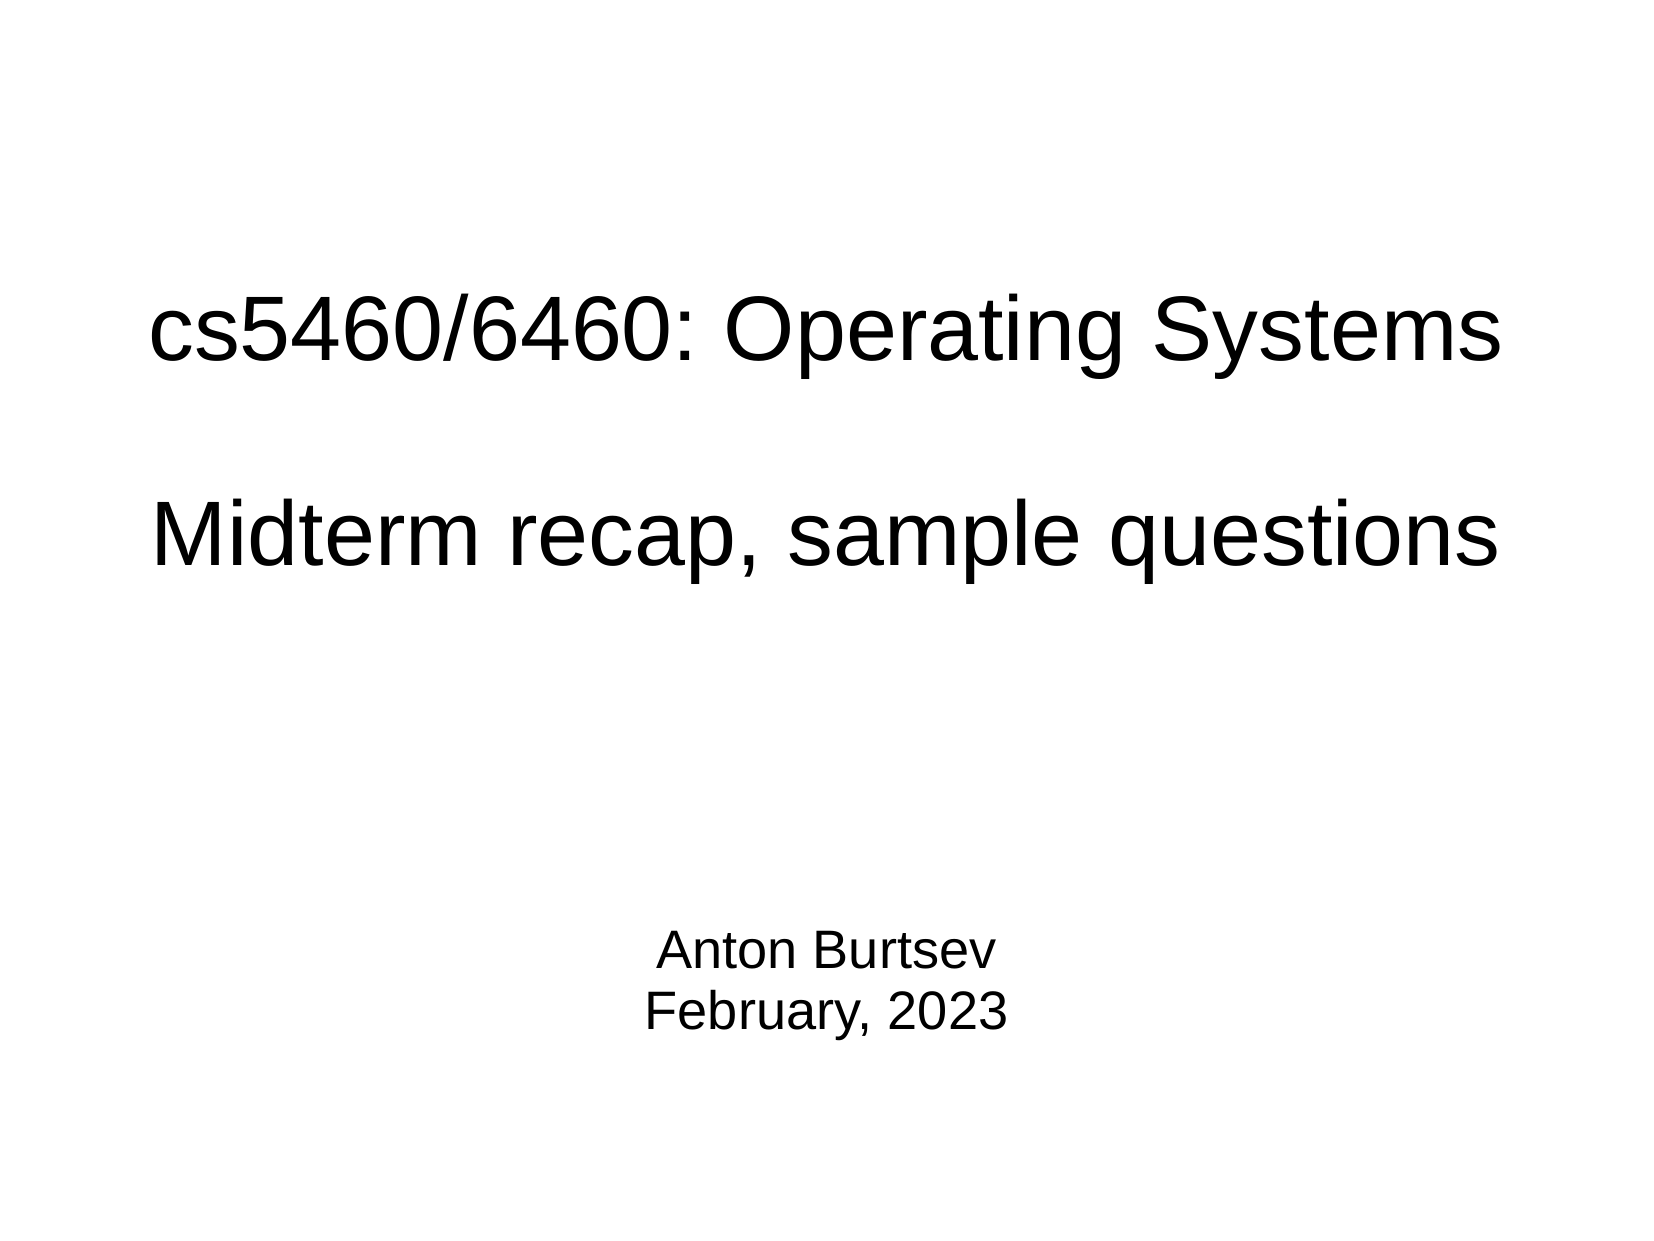

# cs5460/6460: Operating Systems Midterm recap, sample questions
Anton Burtsev
February, 2023